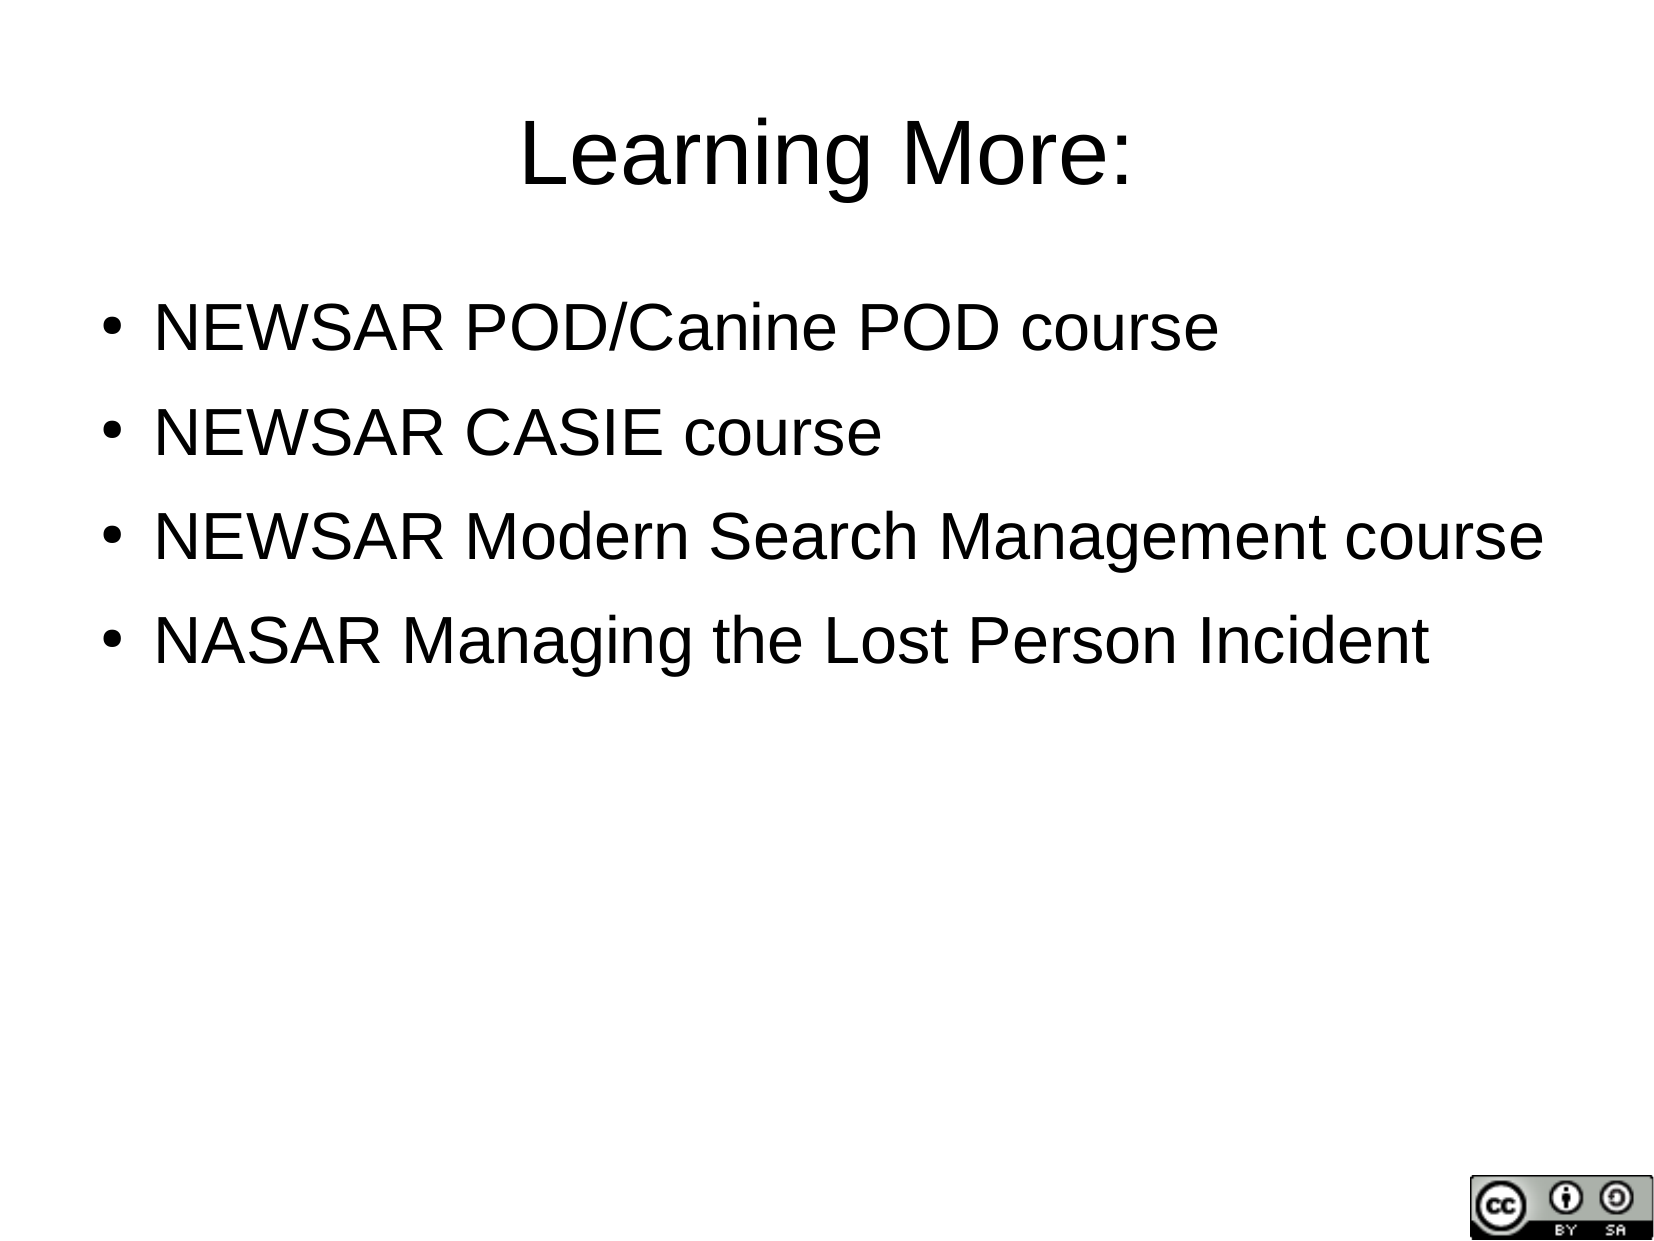

# Learning More:
NEWSAR POD/Canine POD course
NEWSAR CASIE course
NEWSAR Modern Search Management course
NASAR Managing the Lost Person Incident